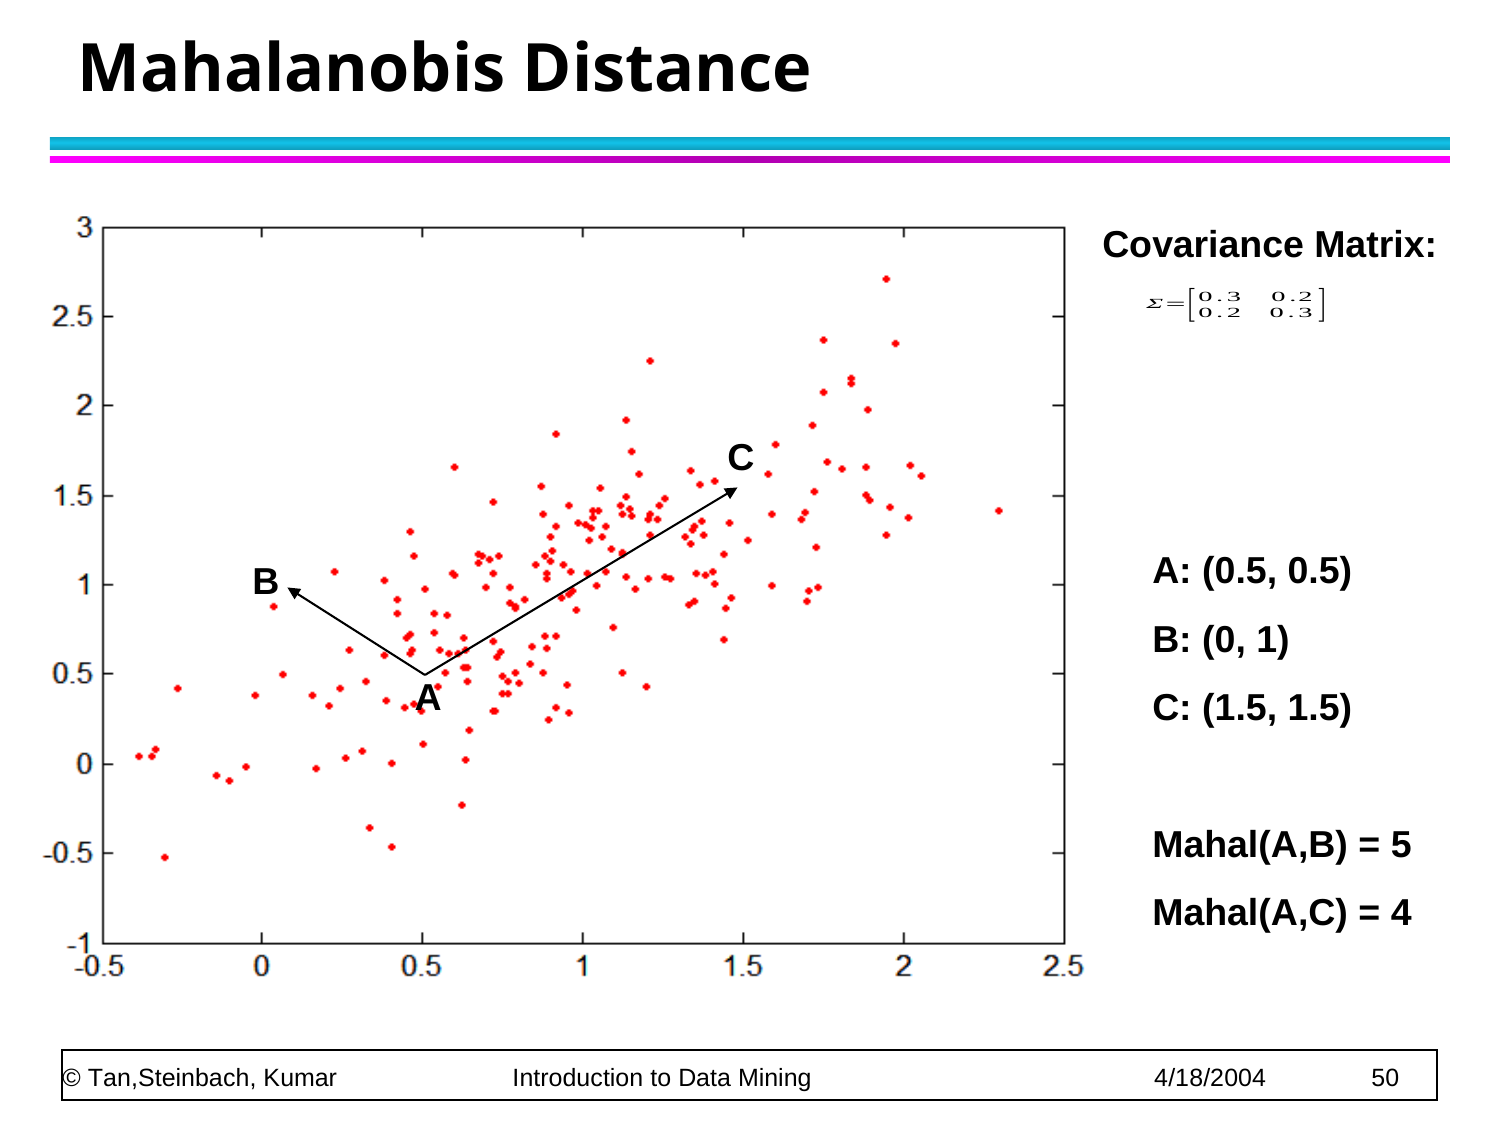

# Mahalanobis Distance
Covariance Matrix:
C
A: (0.5, 0.5)
B: (0, 1)
C: (1.5, 1.5)
Mahal(A,B) = 5
Mahal(A,C) = 4
B
A